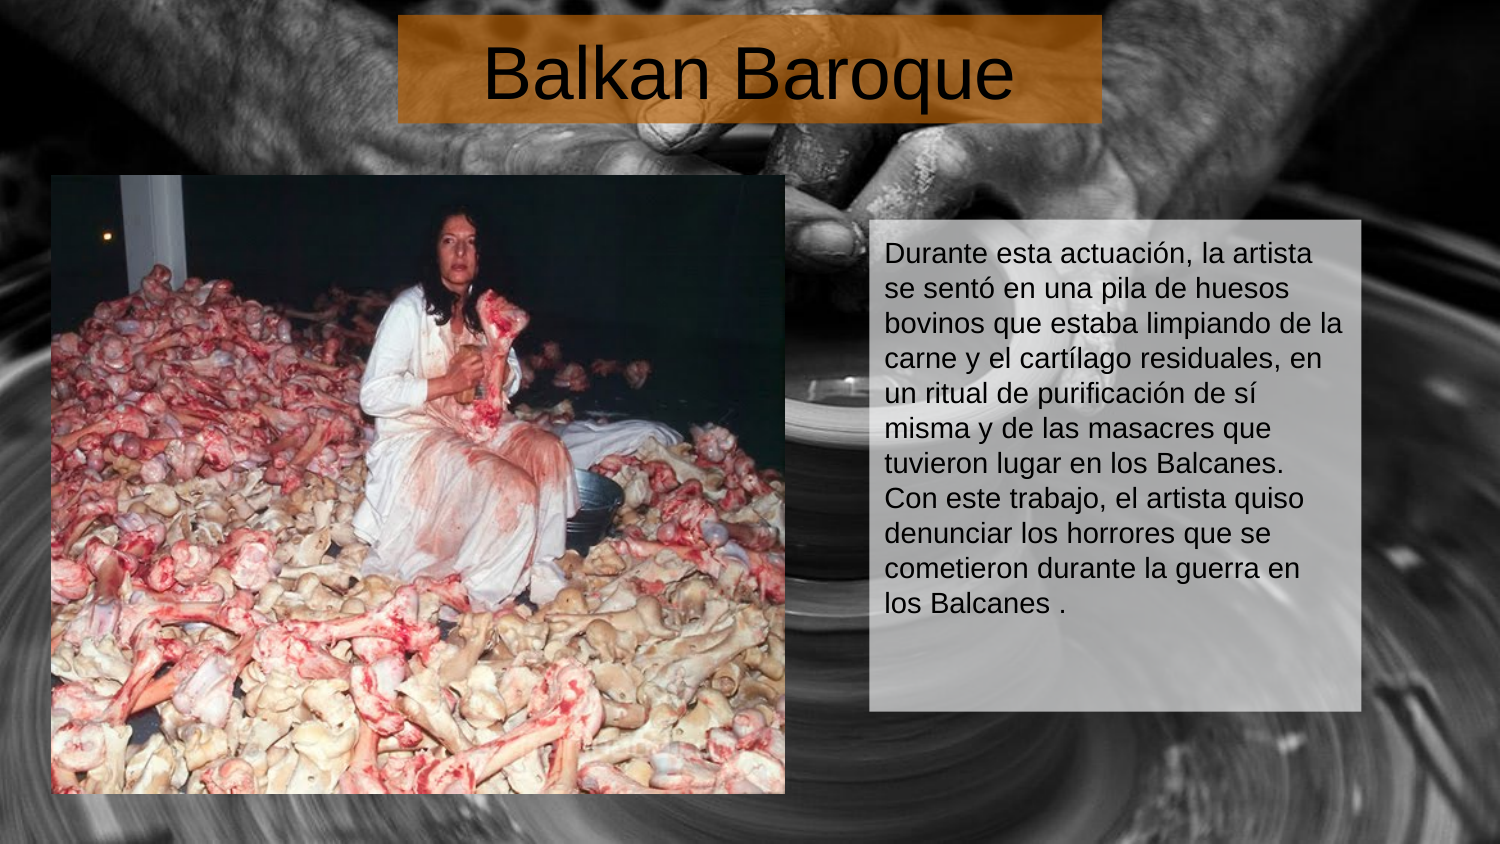

# Balkan Baroque
Durante esta actuación, la artista se sentó en una pila de huesos bovinos que estaba limpiando de la carne y el cartílago residuales, en un ritual de purificación de sí misma y de las masacres que tuvieron lugar en los Balcanes. Con este trabajo, el artista quiso denunciar los horrores que se cometieron durante la guerra en los Balcanes .